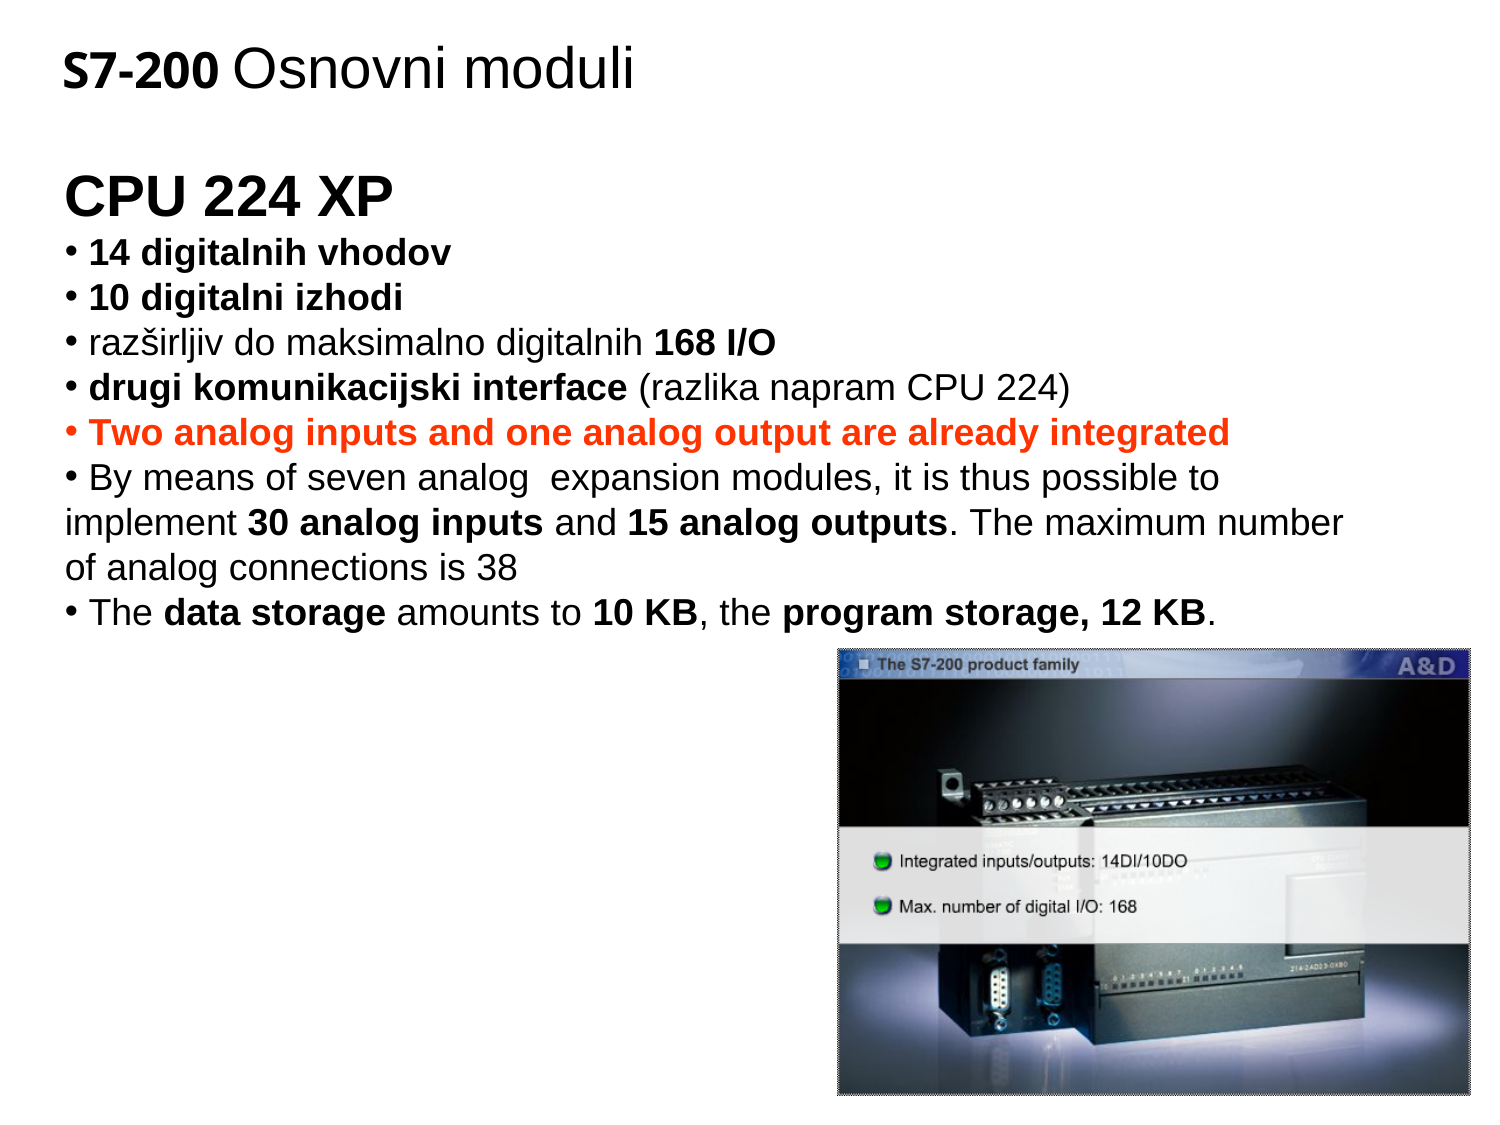

S7-200 Osnovni moduli
CPU 224 XP
 14 digitalnih vhodov
 10 digitalni izhodi
 razširljiv do maksimalno digitalnih 168 I/O
 drugi komunikacijski interface (razlika napram CPU 224)
 Two analog inputs and one analog output are already integrated
 By means of seven analog  expansion modules, it is thus possible to implement 30 analog inputs and 15 analog outputs. The maximum number of analog connections is 38
 The data storage amounts to 10 KB, the program storage, 12 KB.